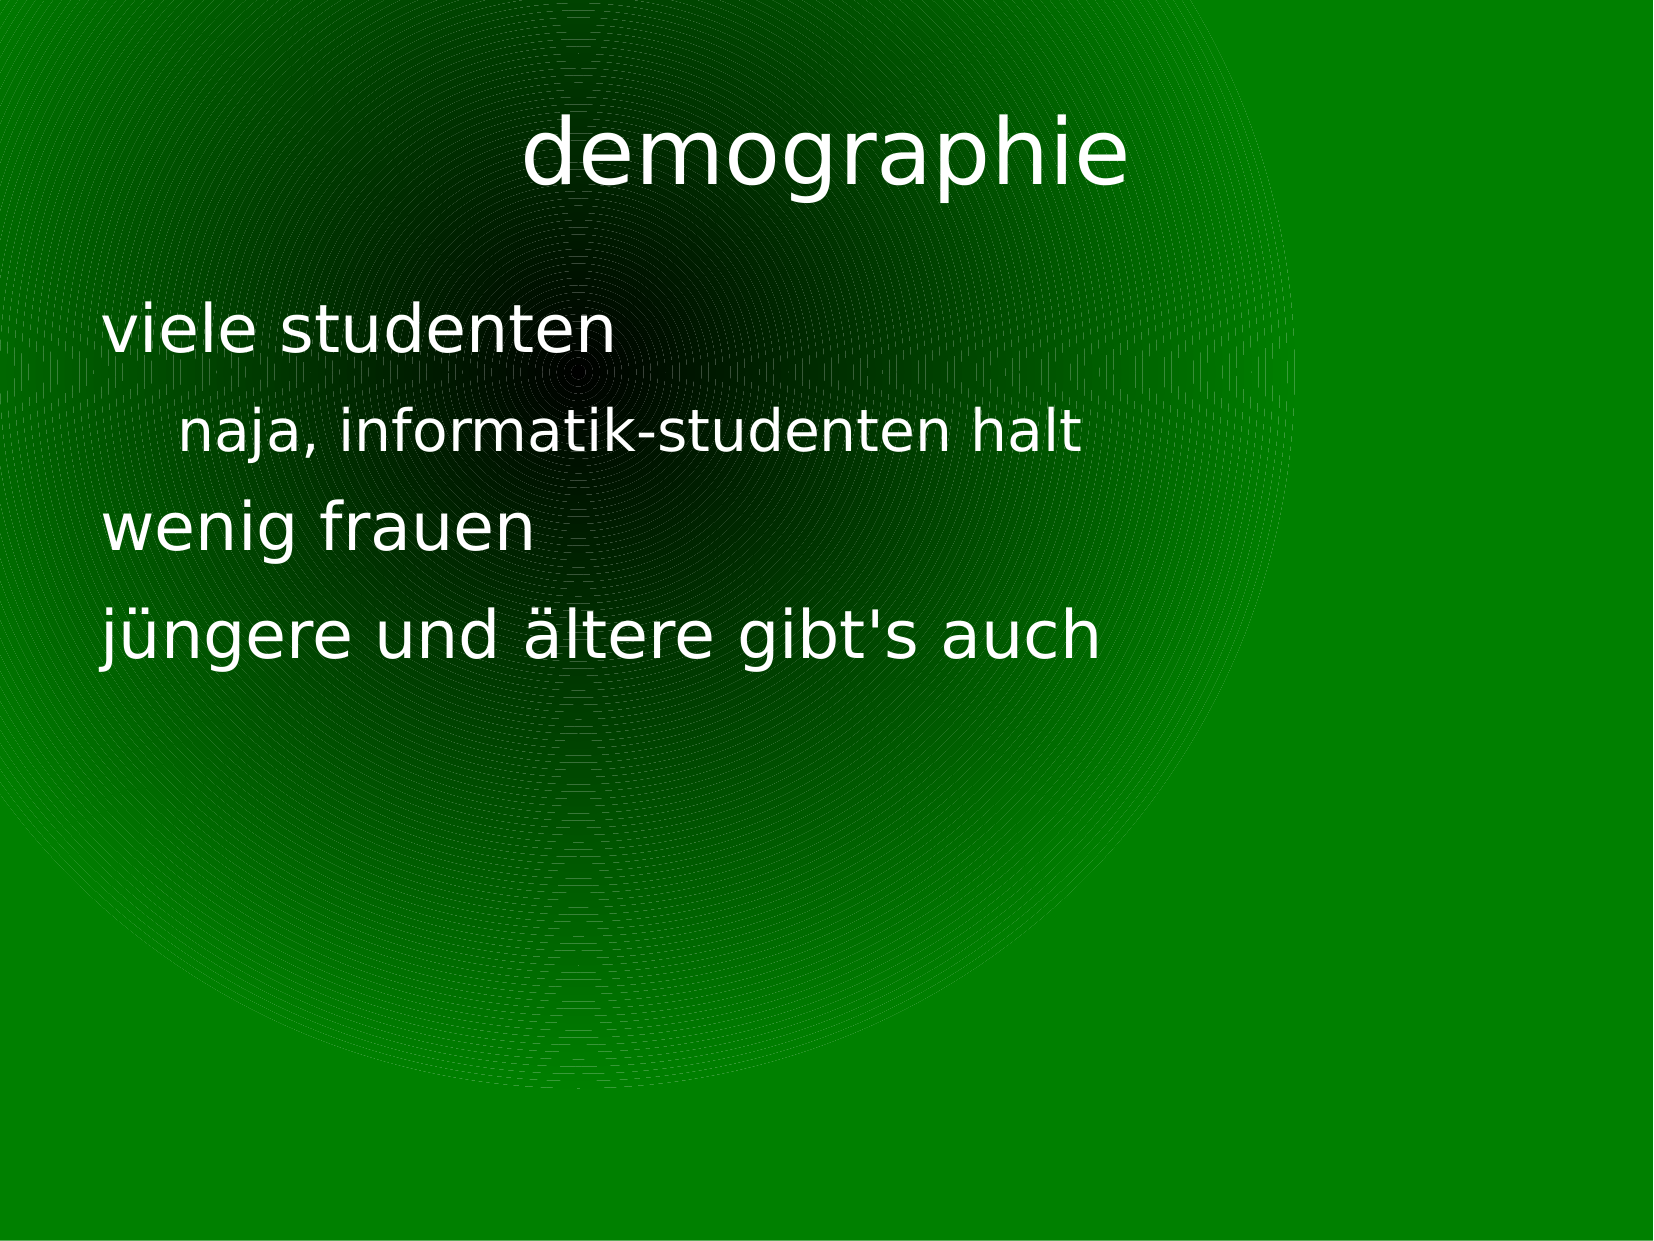

# demographie
viele studenten
naja, informatik-studenten halt
wenig frauen
jüngere und ältere gibt's auch